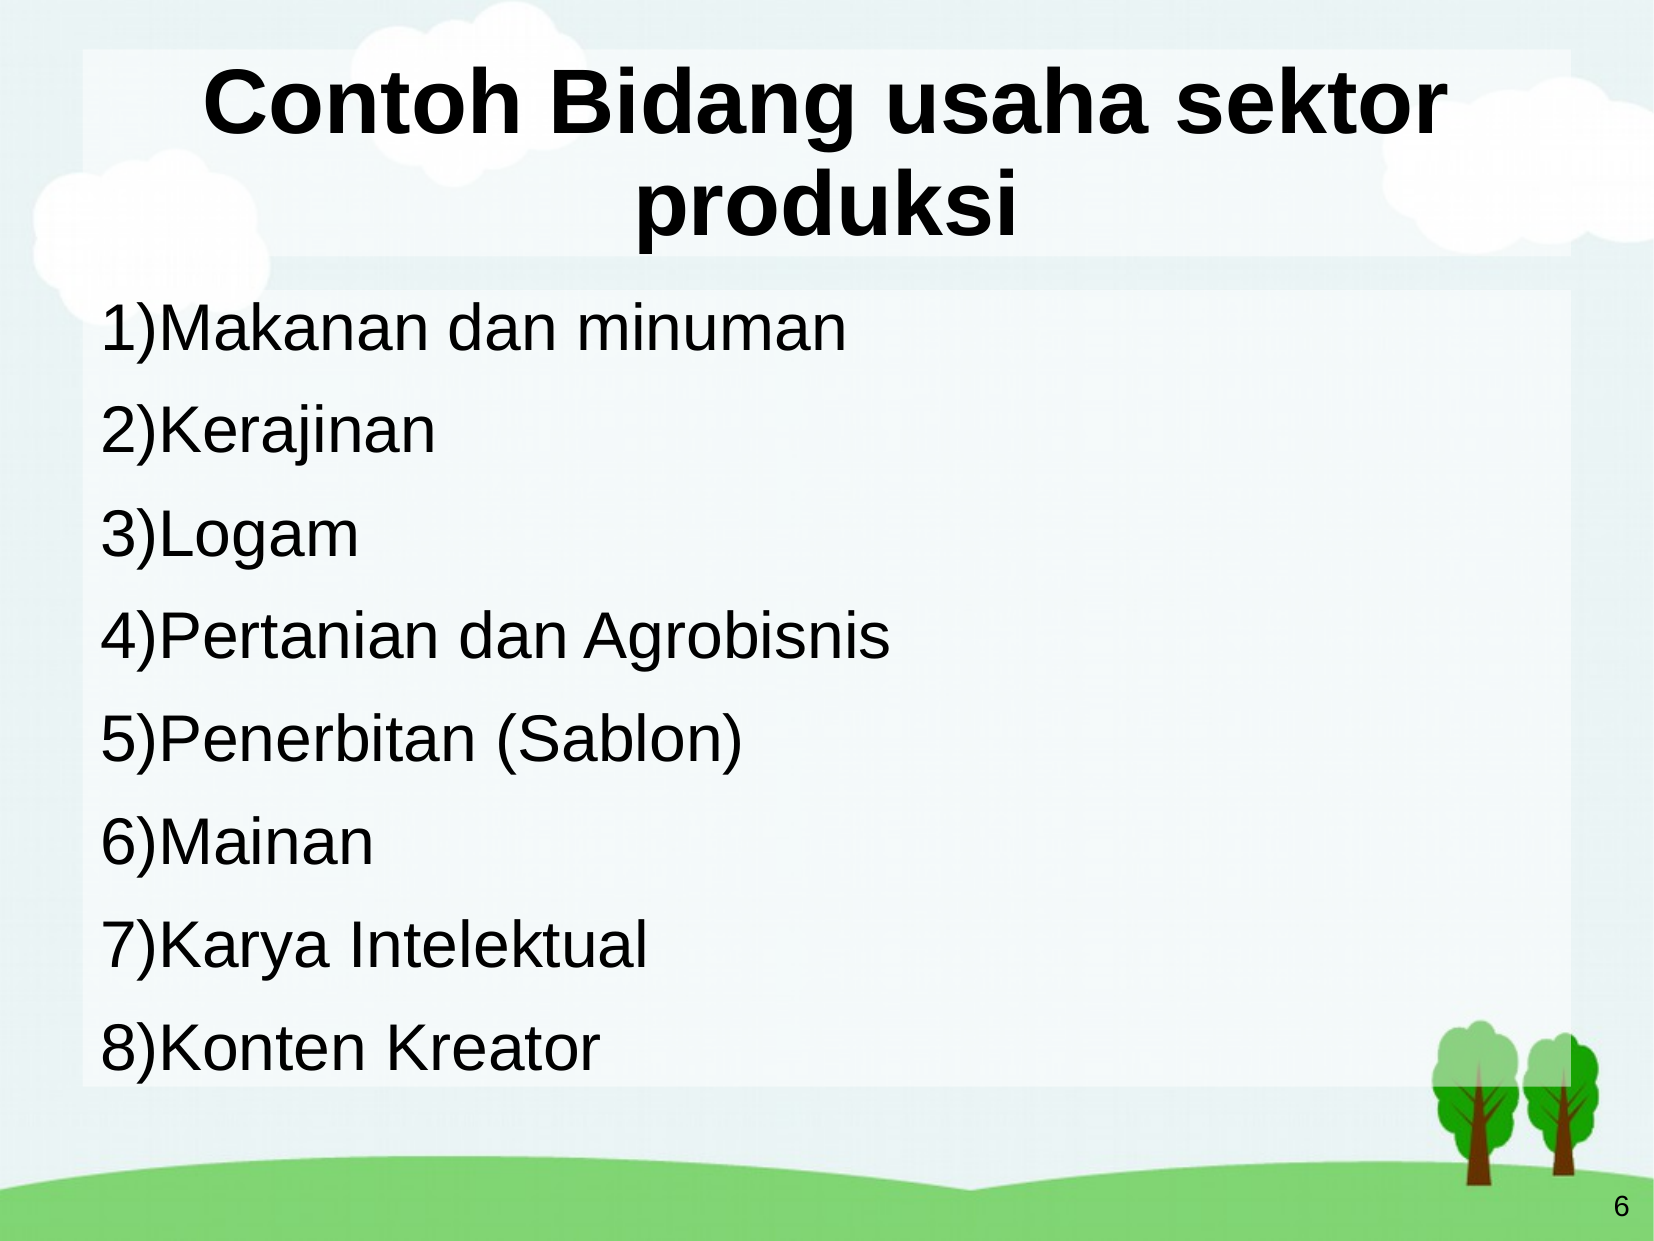

# Contoh Bidang usaha sektor produksi
Makanan dan minuman
Kerajinan
Logam
Pertanian dan Agrobisnis
Penerbitan (Sablon)
Mainan
Karya Intelektual
Konten Kreator
6